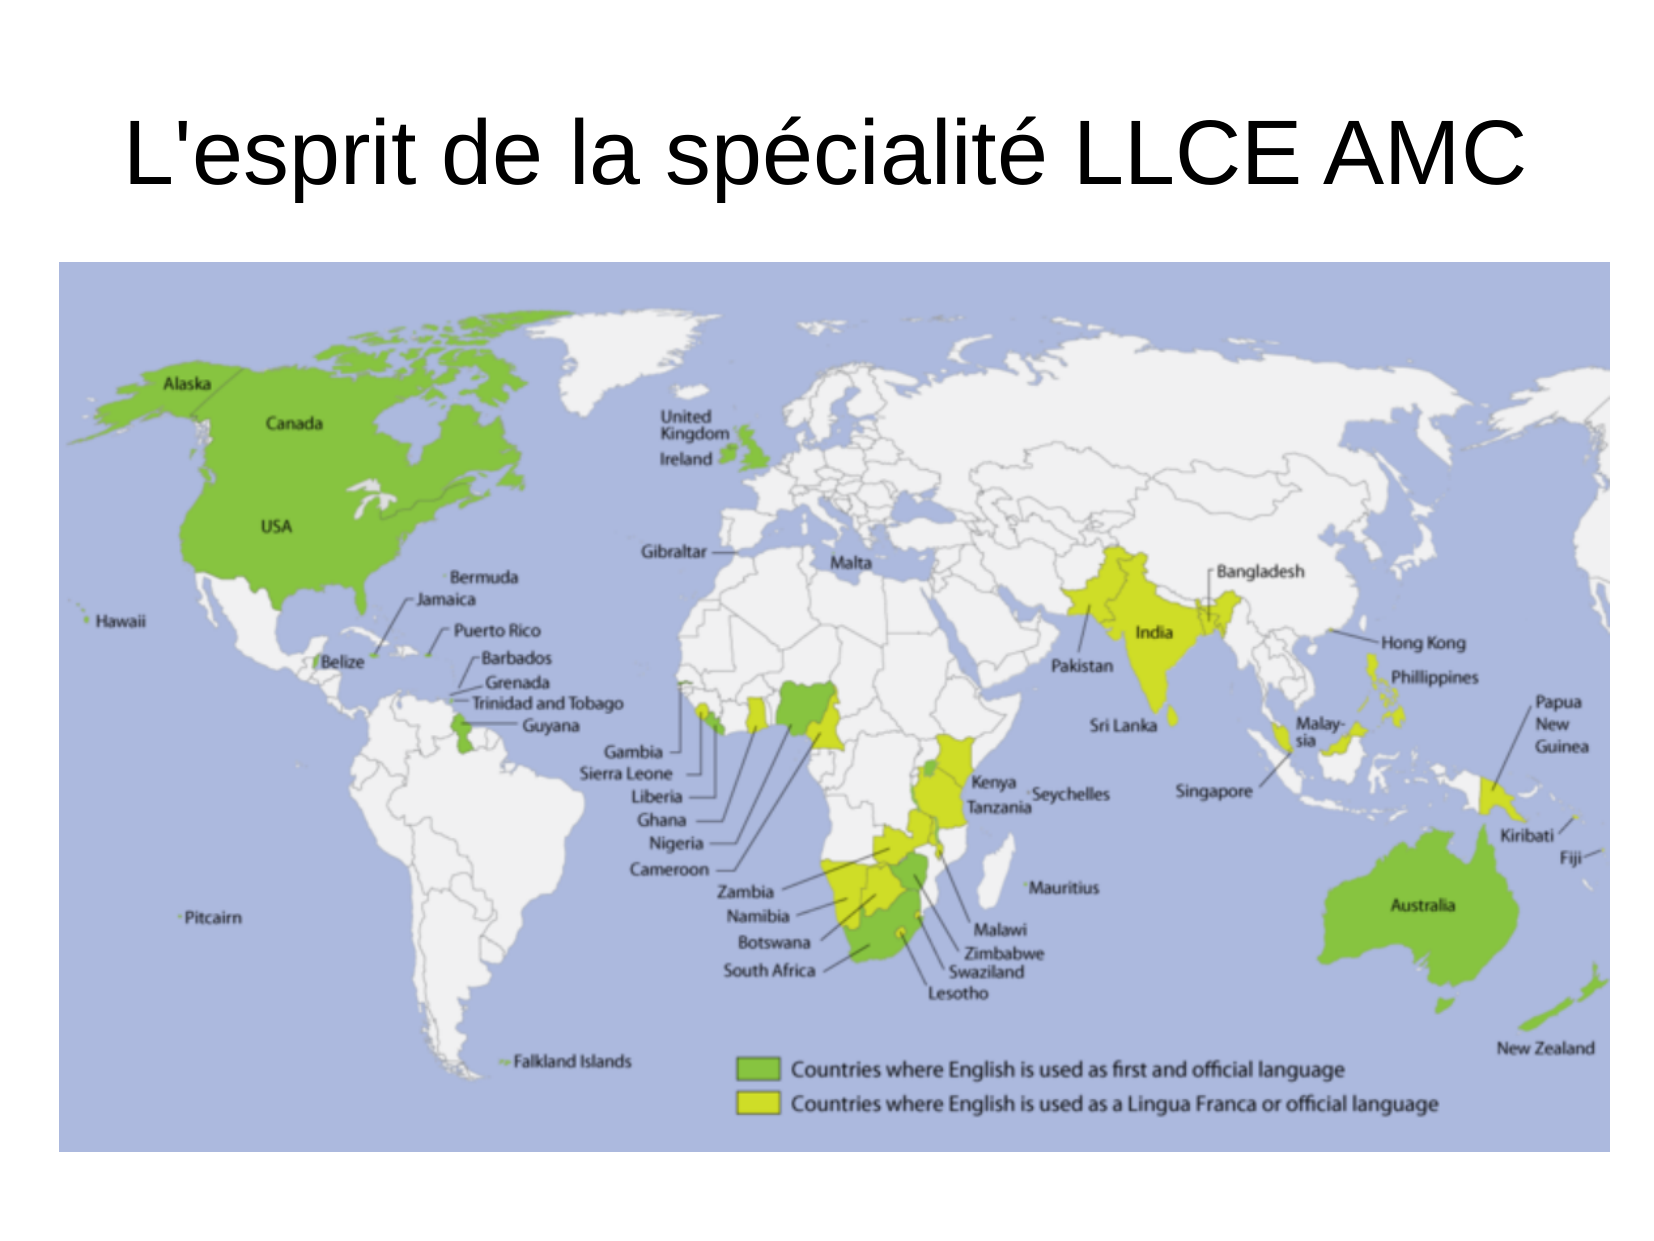

# L'esprit de la spécialité LLCE AMC